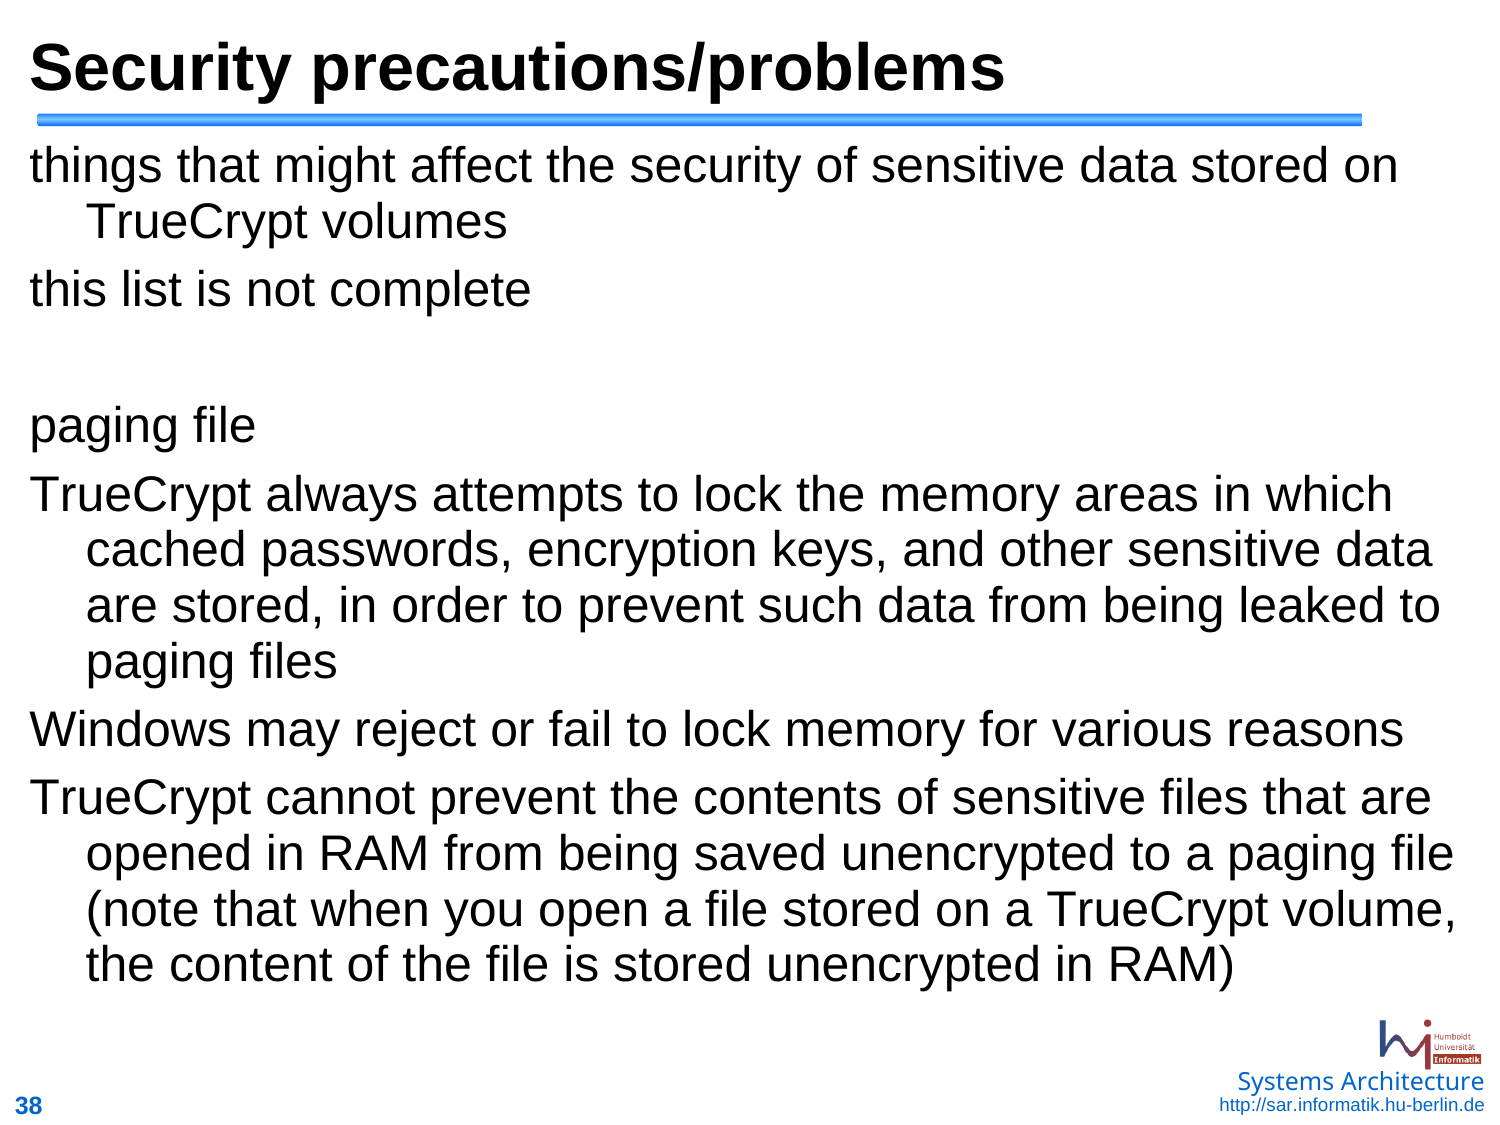

# Security precautions/problems
things that might affect the security of sensitive data stored on TrueCrypt volumes
this list is not complete
paging file
TrueCrypt always attempts to lock the memory areas in which cached passwords, encryption keys, and other sensitive data are stored, in order to prevent such data from being leaked to paging files
Windows may reject or fail to lock memory for various reasons
TrueCrypt cannot prevent the contents of sensitive files that are opened in RAM from being saved unencrypted to a paging file (note that when you open a file stored on a TrueCrypt volume, the content of the file is stored unencrypted in RAM)